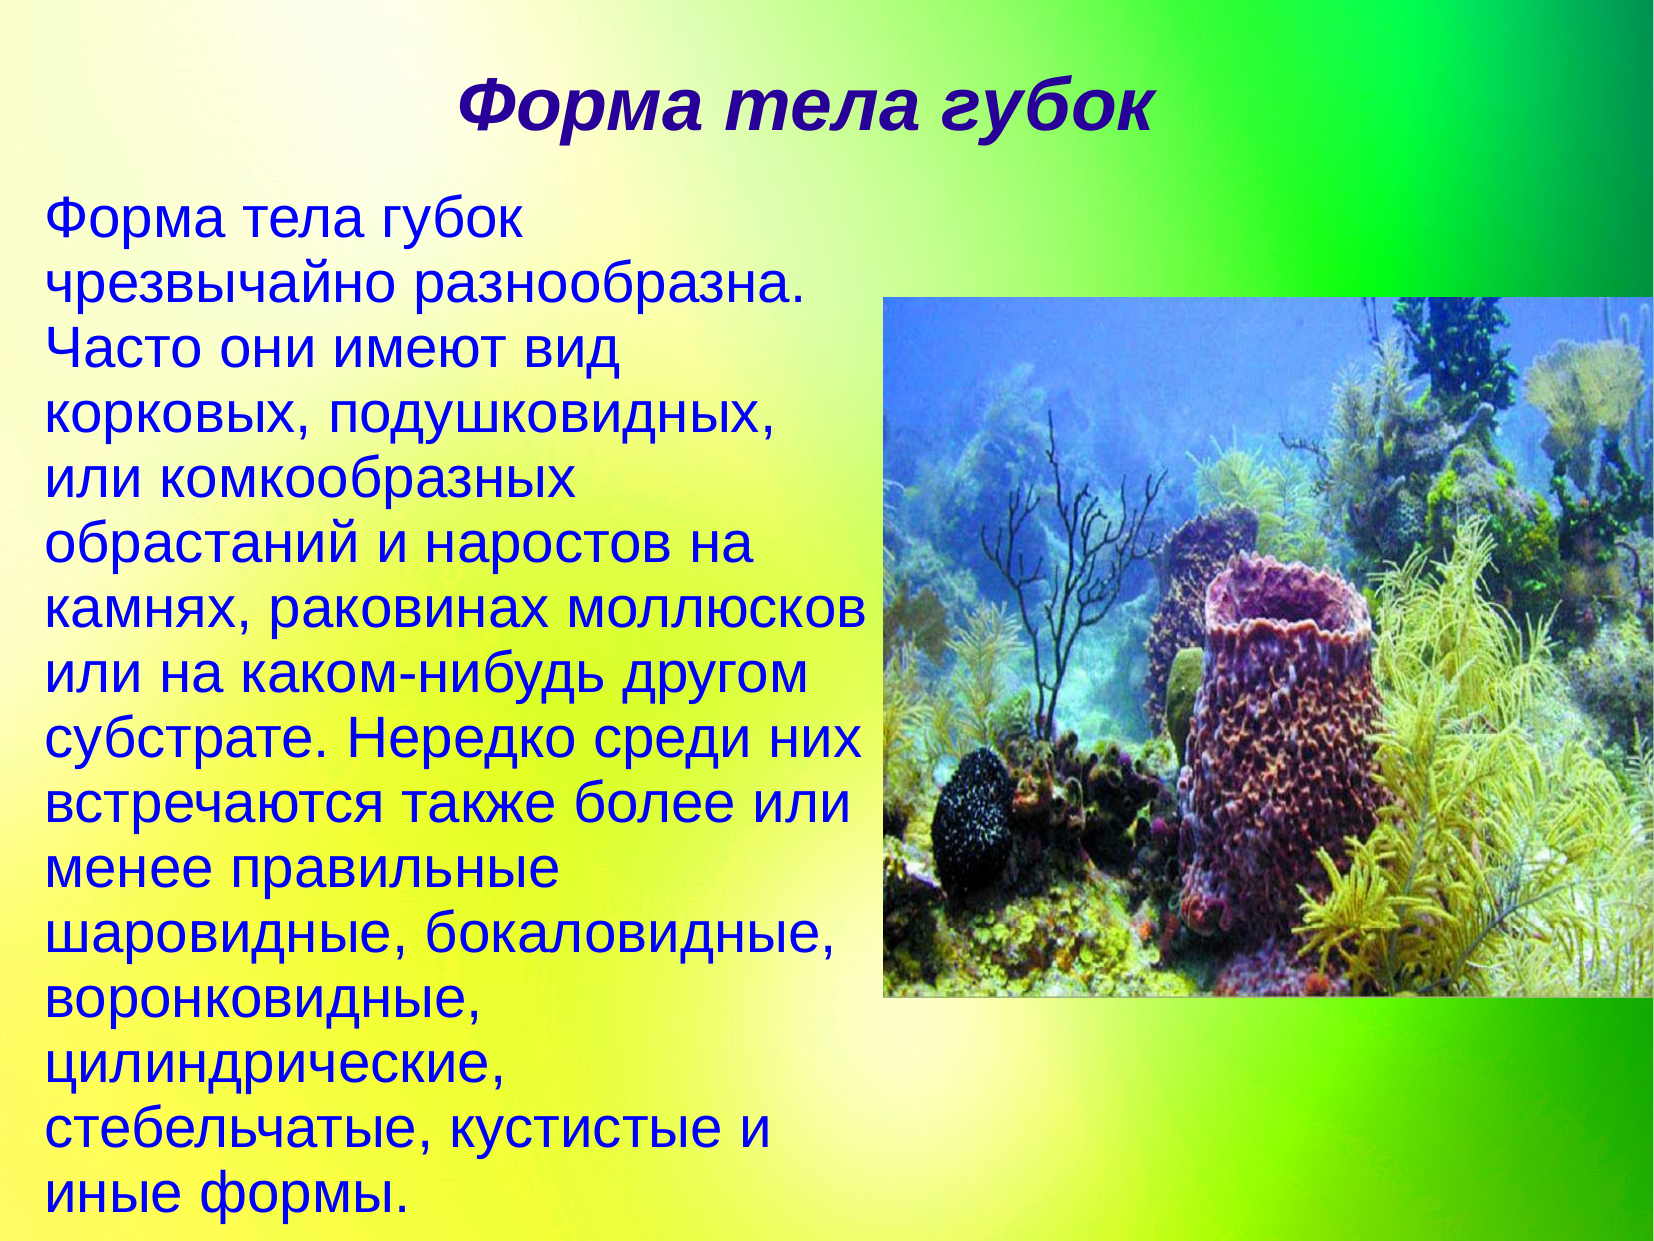

Форма тела губок
Форма тела губок чрезвычайно разнообразна. Часто они имеют вид корковых, подушковидных, или комкообразных обрастаний и наростов на камнях, раковинах моллюсков или на каком-нибудь другом субстрате. Нередко среди них встречаются также более или менее правильные шаровидные, бокаловидные, воронковидные, цилиндрические, стебельчатые, кустистые и иные формы.